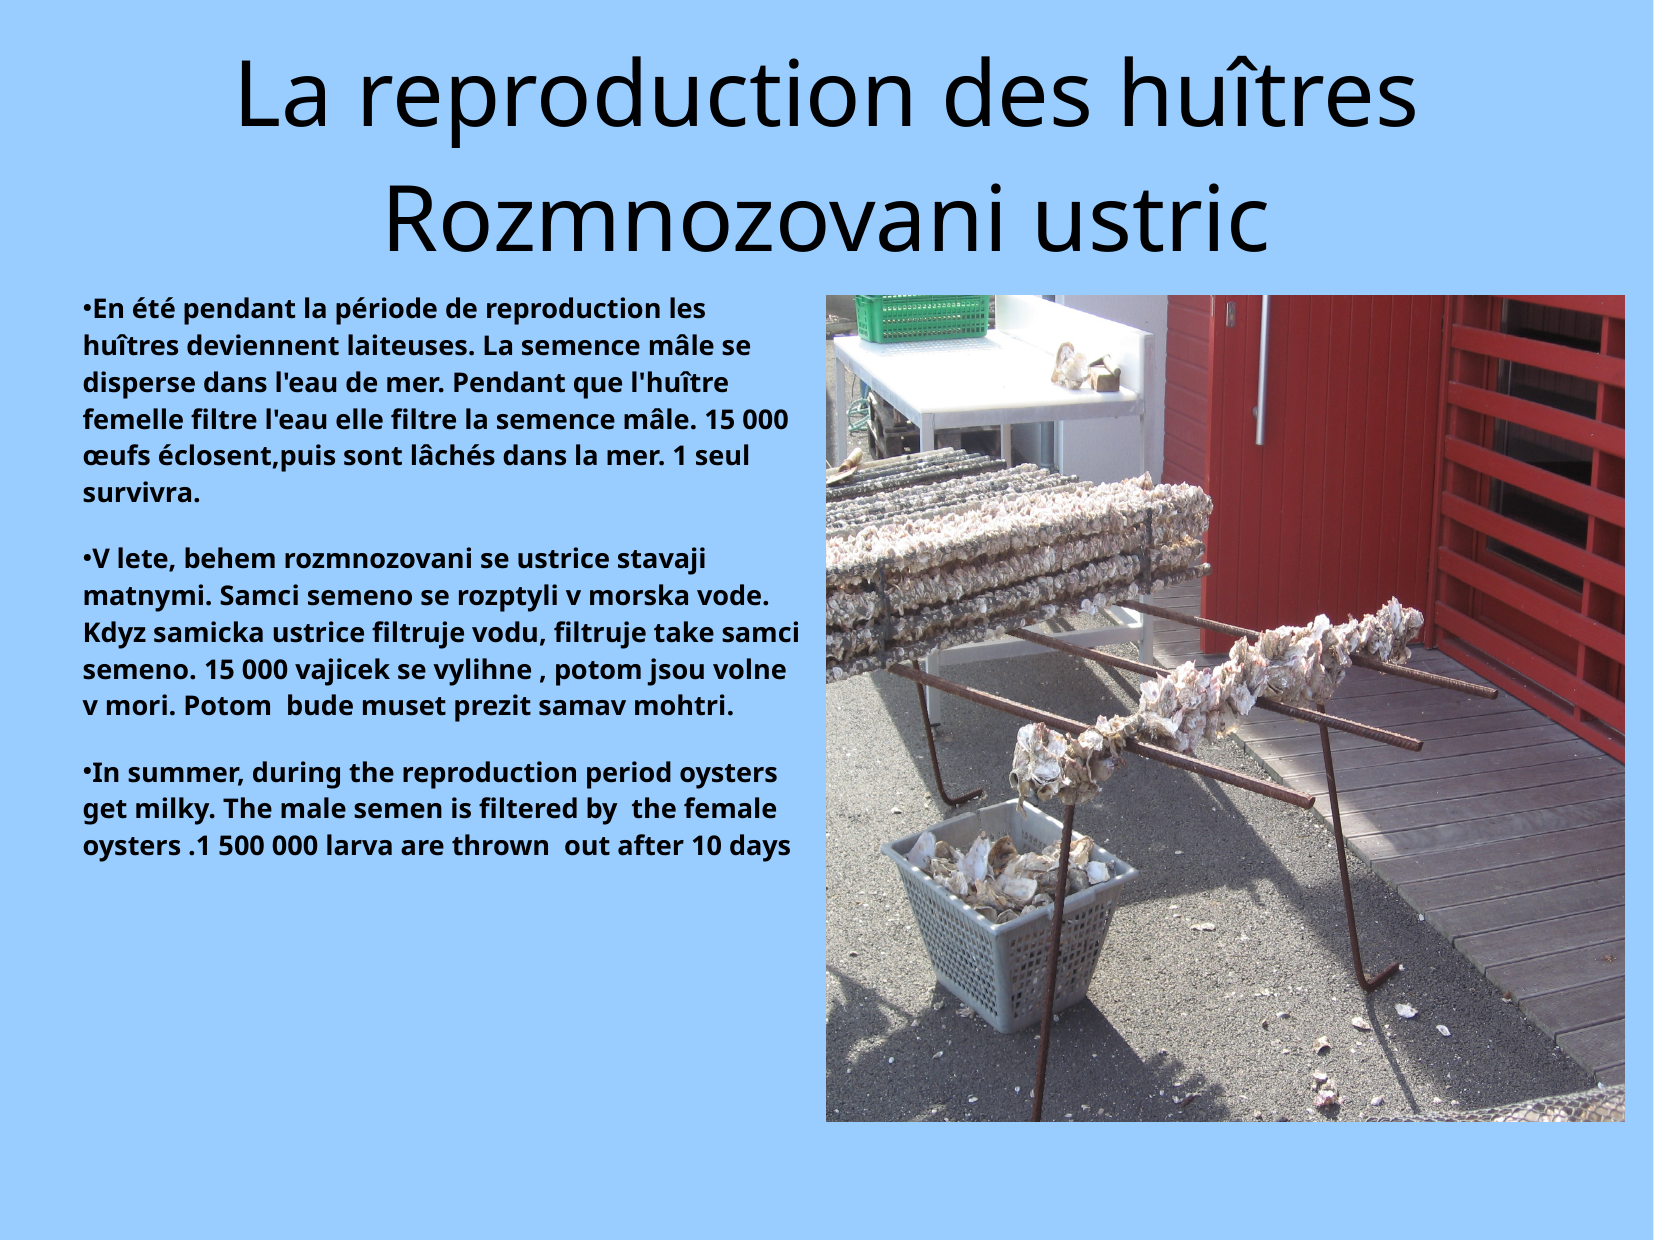

# La reproduction des huîtres Rozmnozovani ustric
En été pendant la période de reproduction les huîtres deviennent laiteuses. La semence mâle se disperse dans l'eau de mer. Pendant que l'huître femelle filtre l'eau elle filtre la semence mâle. 15 000 œufs éclosent,puis sont lâchés dans la mer. 1 seul survivra.
V lete, behem rozmnozovani se ustrice stavaji matnymi. Samci semeno se rozptyli v morska vode. Kdyz samicka ustrice filtruje vodu, filtruje take samci semeno. 15 000 vajicek se vylihne , potom jsou volne v mori. Potom bude muset prezit samav mohtri.
In summer, during the reproduction period oysters get milky. The male semen is filtered by the female oysters .1 500 000 larva are thrown out after 10 days